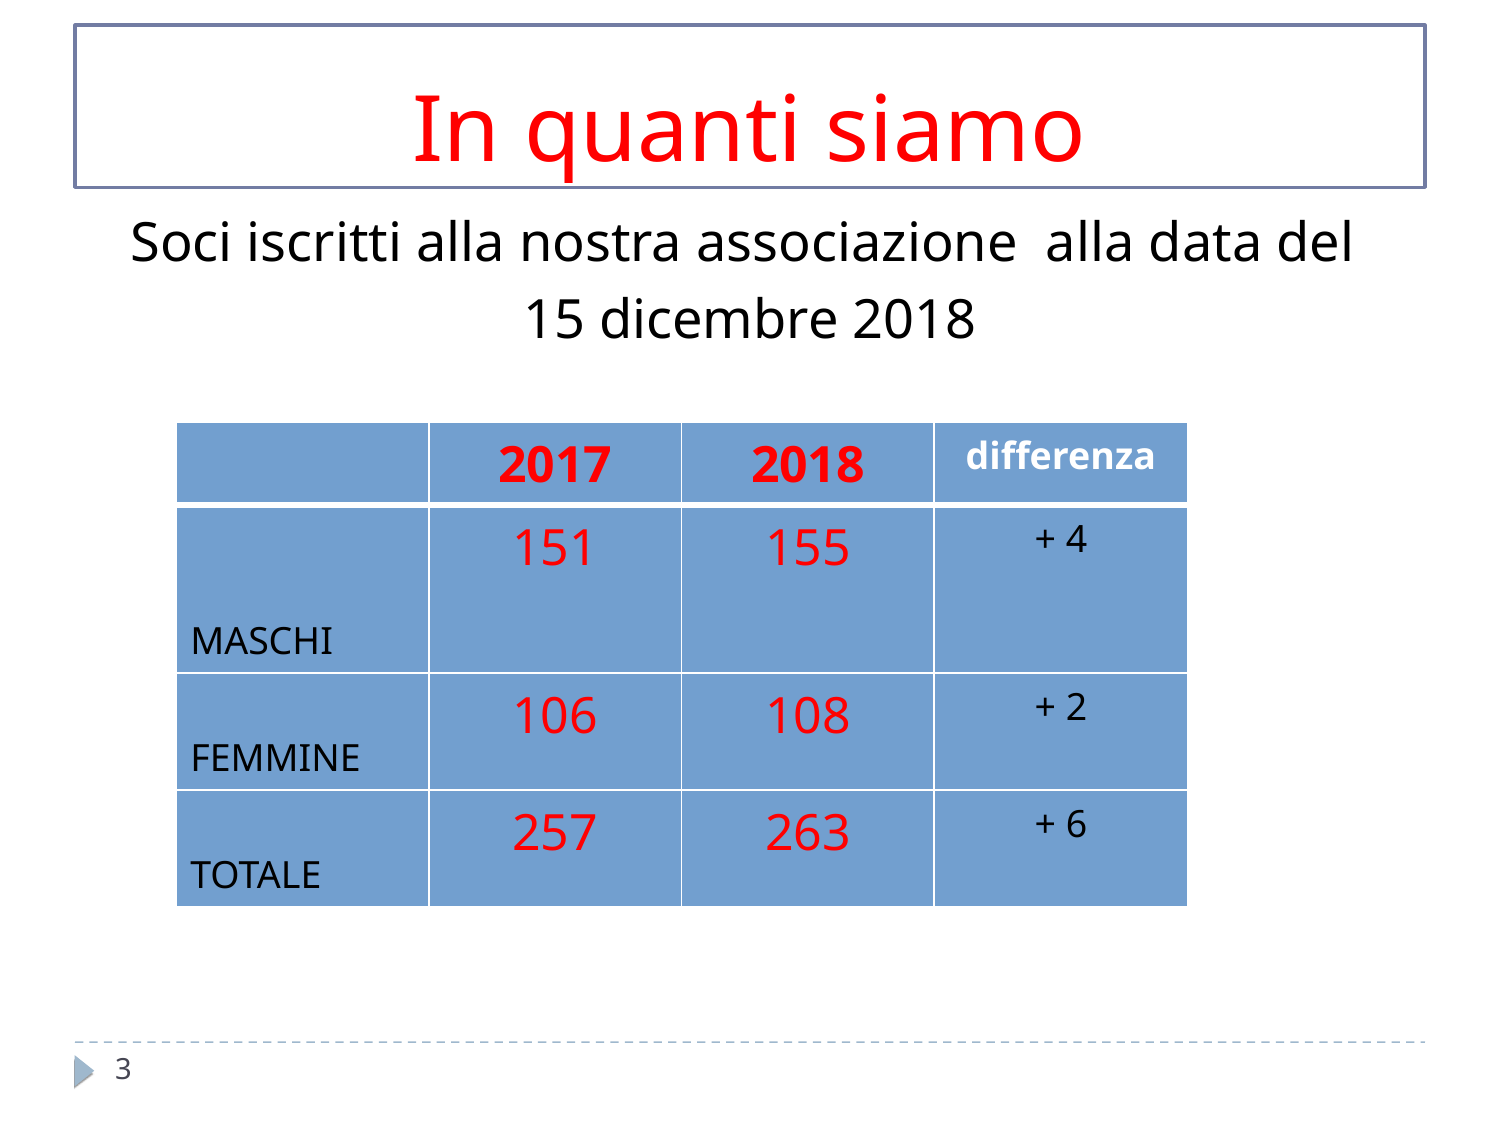

# In quanti siamo
Soci iscritti alla nostra associazione alla data del
15 dicembre 2018
| | 2017 | 2018 | differenza |
| --- | --- | --- | --- |
| MASCHI | 151 | 155 | + 4 |
| FEMMINE | 106 | 108 | + 2 |
| TOTALE | 257 | 263 | + 6 |